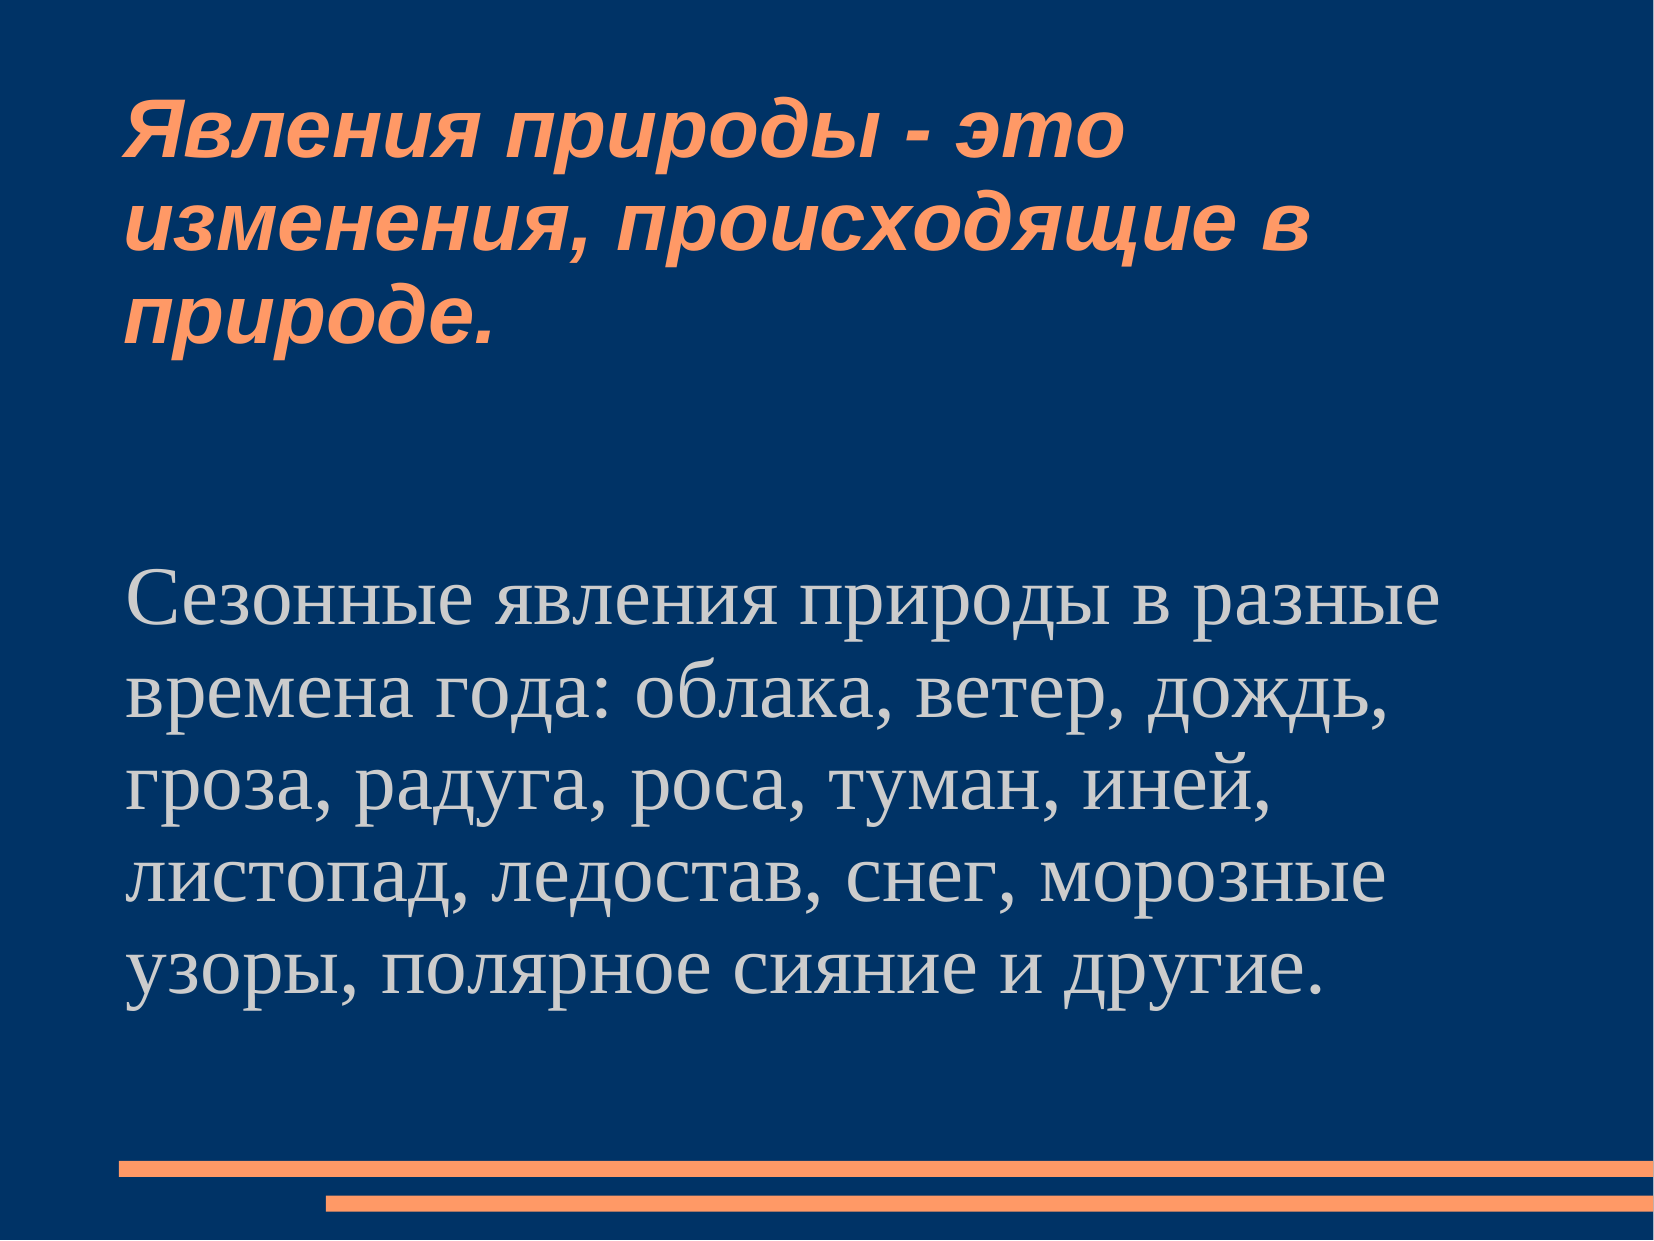

# Явления природы - это изменения, происходящие в природе.
Сезонные явления природы в разные времена года: облака, ветер, дождь, гроза, радуга, роса, туман, иней, листопад, ледостав, снег, морозные узоры, полярное сияние и другие.